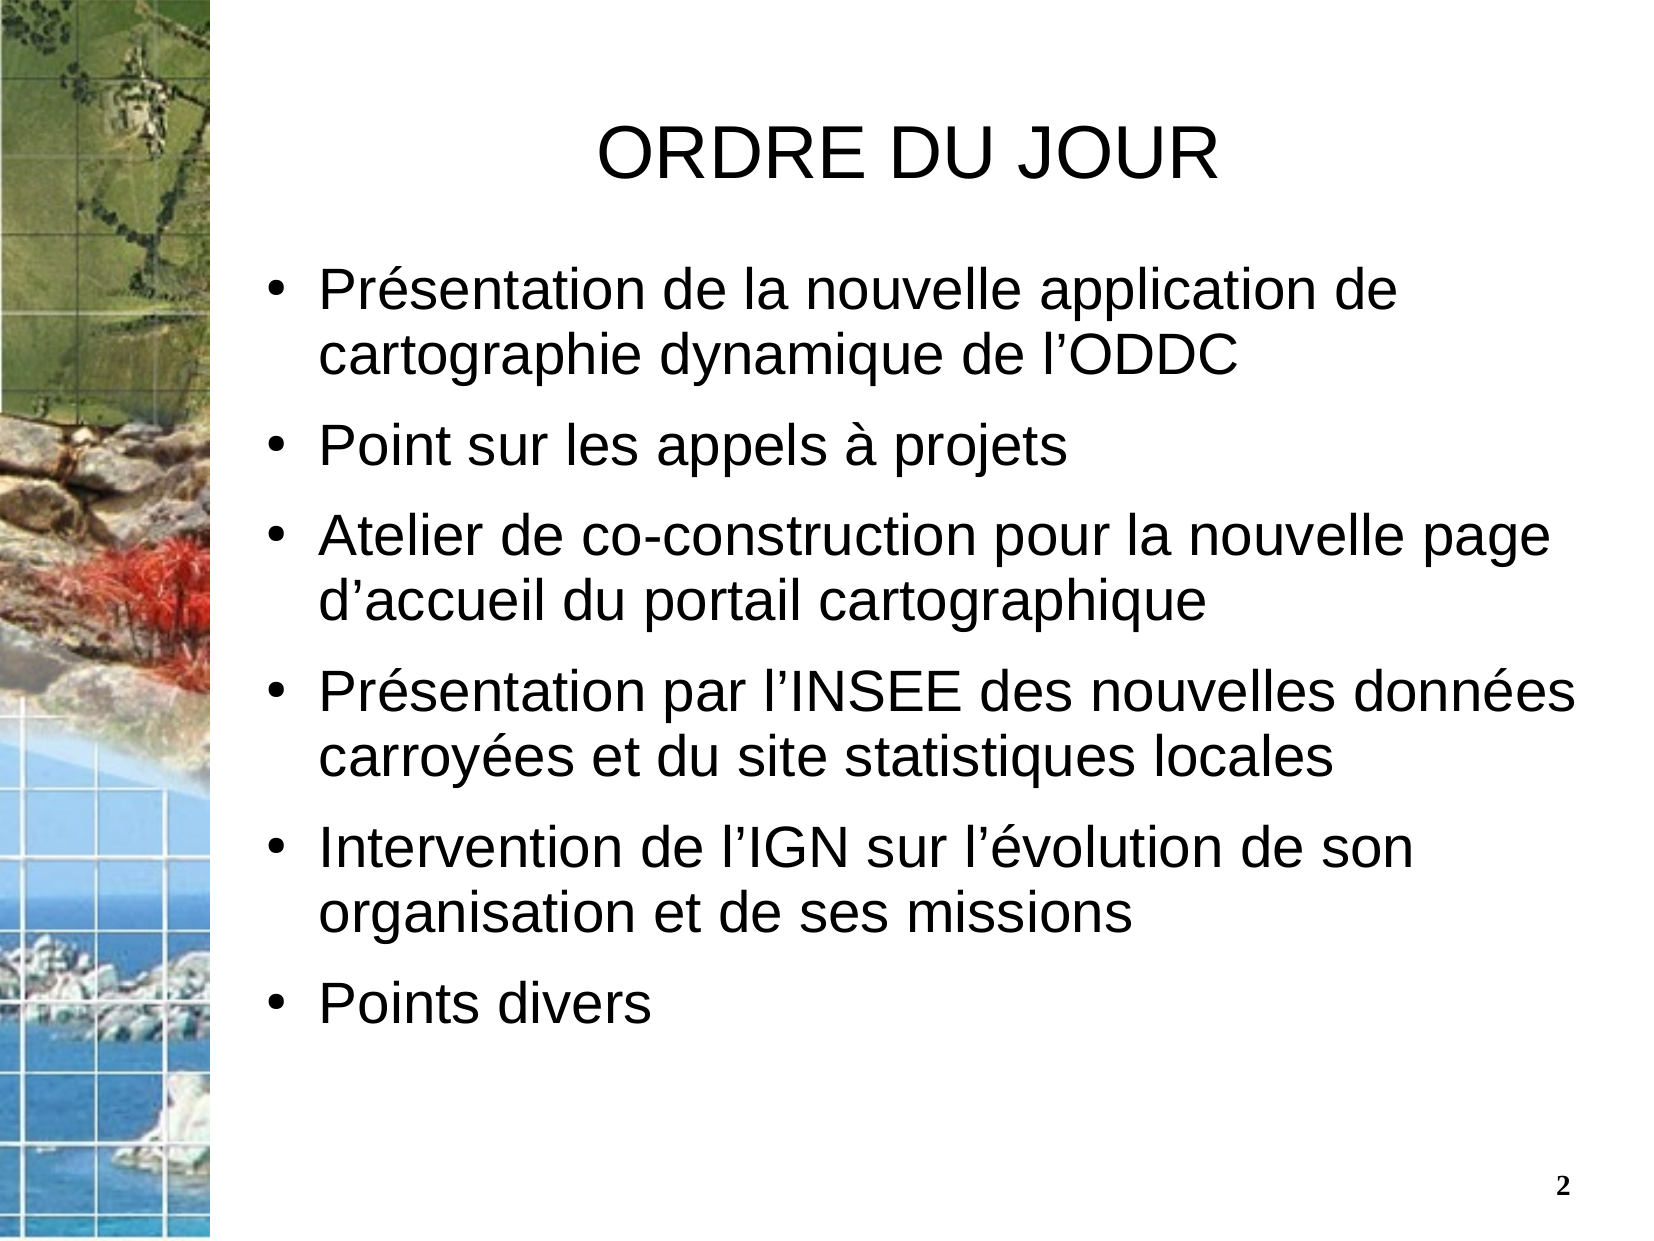

# ORDRE DU JOUR
Présentation de la nouvelle application de cartographie dynamique de l’ODDC
Point sur les appels à projets
Atelier de co-construction pour la nouvelle page d’accueil du portail cartographique
Présentation par l’INSEE des nouvelles données carroyées et du site statistiques locales
Intervention de l’IGN sur l’évolution de son organisation et de ses missions
Points divers
2